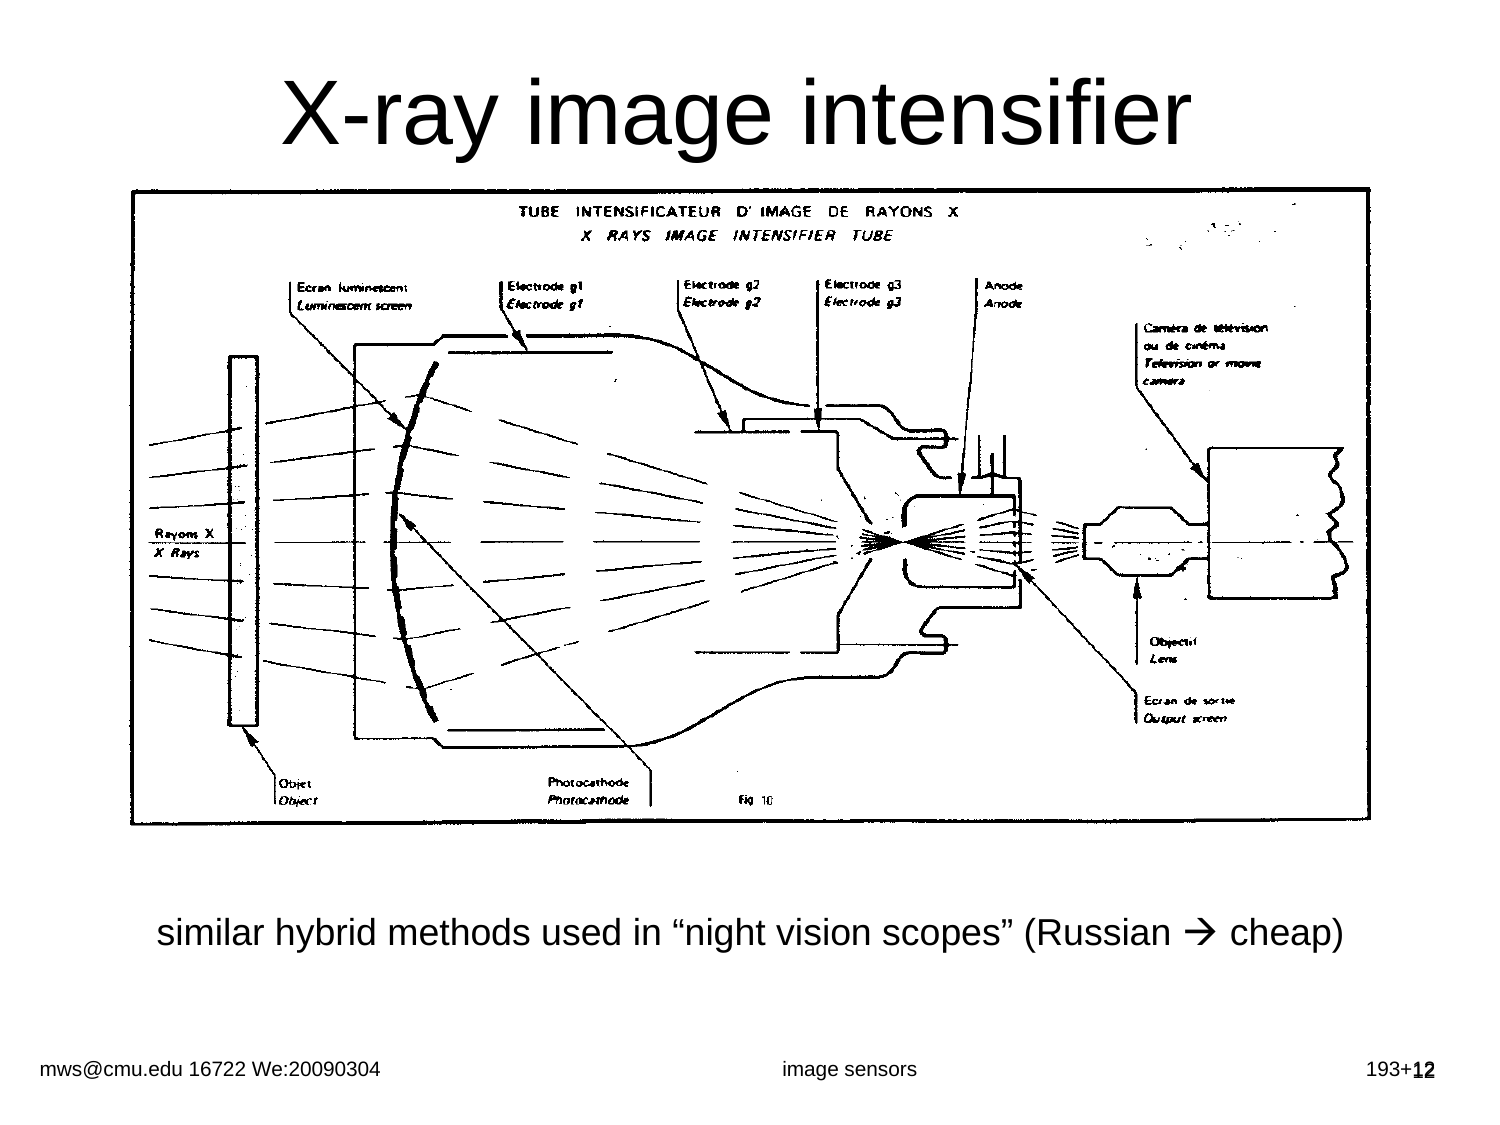

# X-ray image intensifier
similar hybrid methods used in “night vision scopes” (Russian  cheap)
mws@cmu.edu 16722 We:20090304
image sensors
12